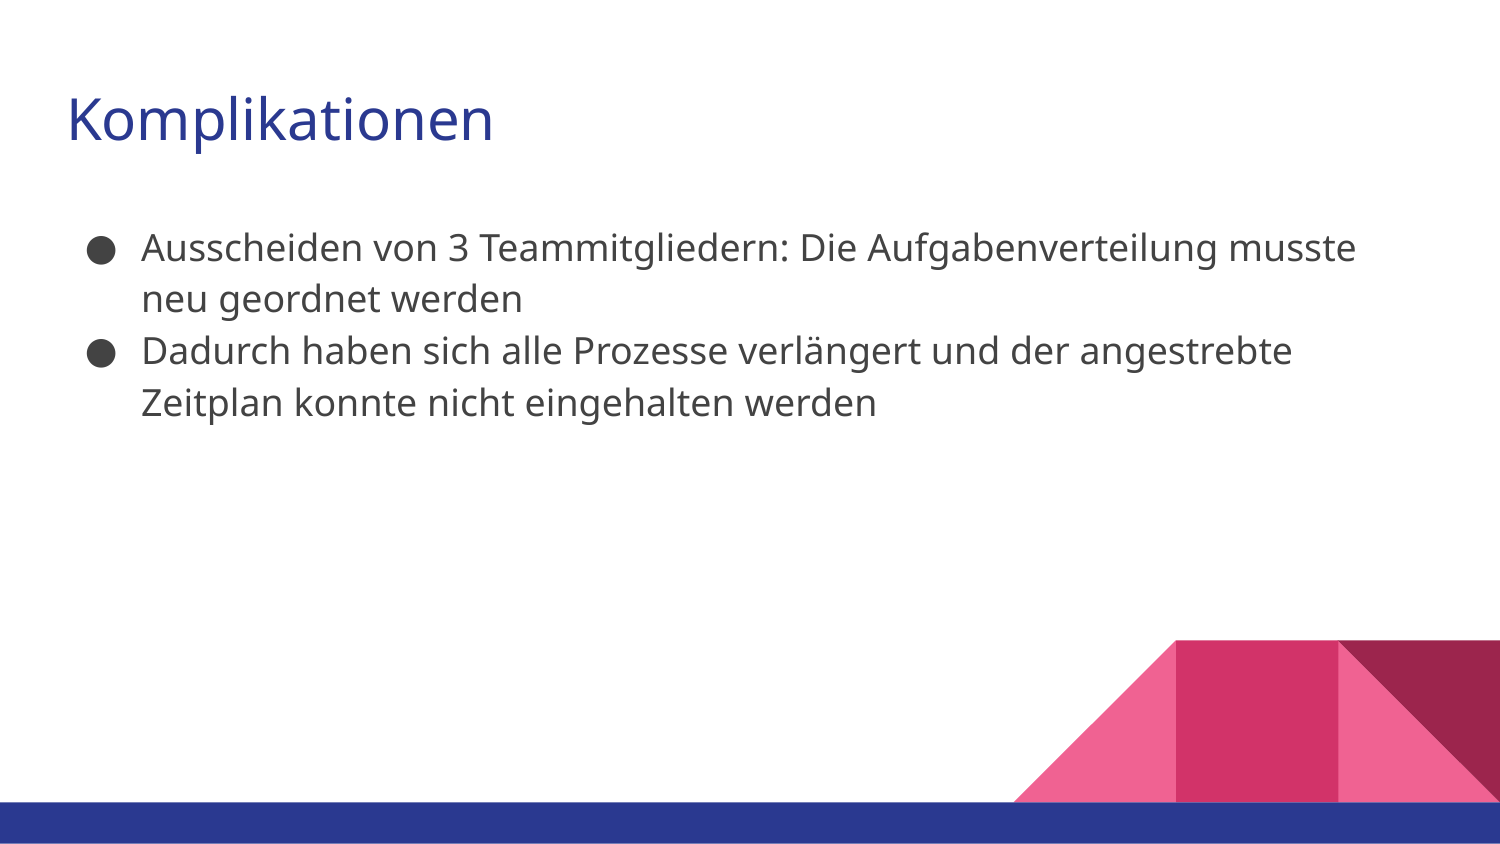

# Komplikationen
Ausscheiden von 3 Teammitgliedern: Die Aufgabenverteilung musste neu geordnet werden
Dadurch haben sich alle Prozesse verlängert und der angestrebte Zeitplan konnte nicht eingehalten werden